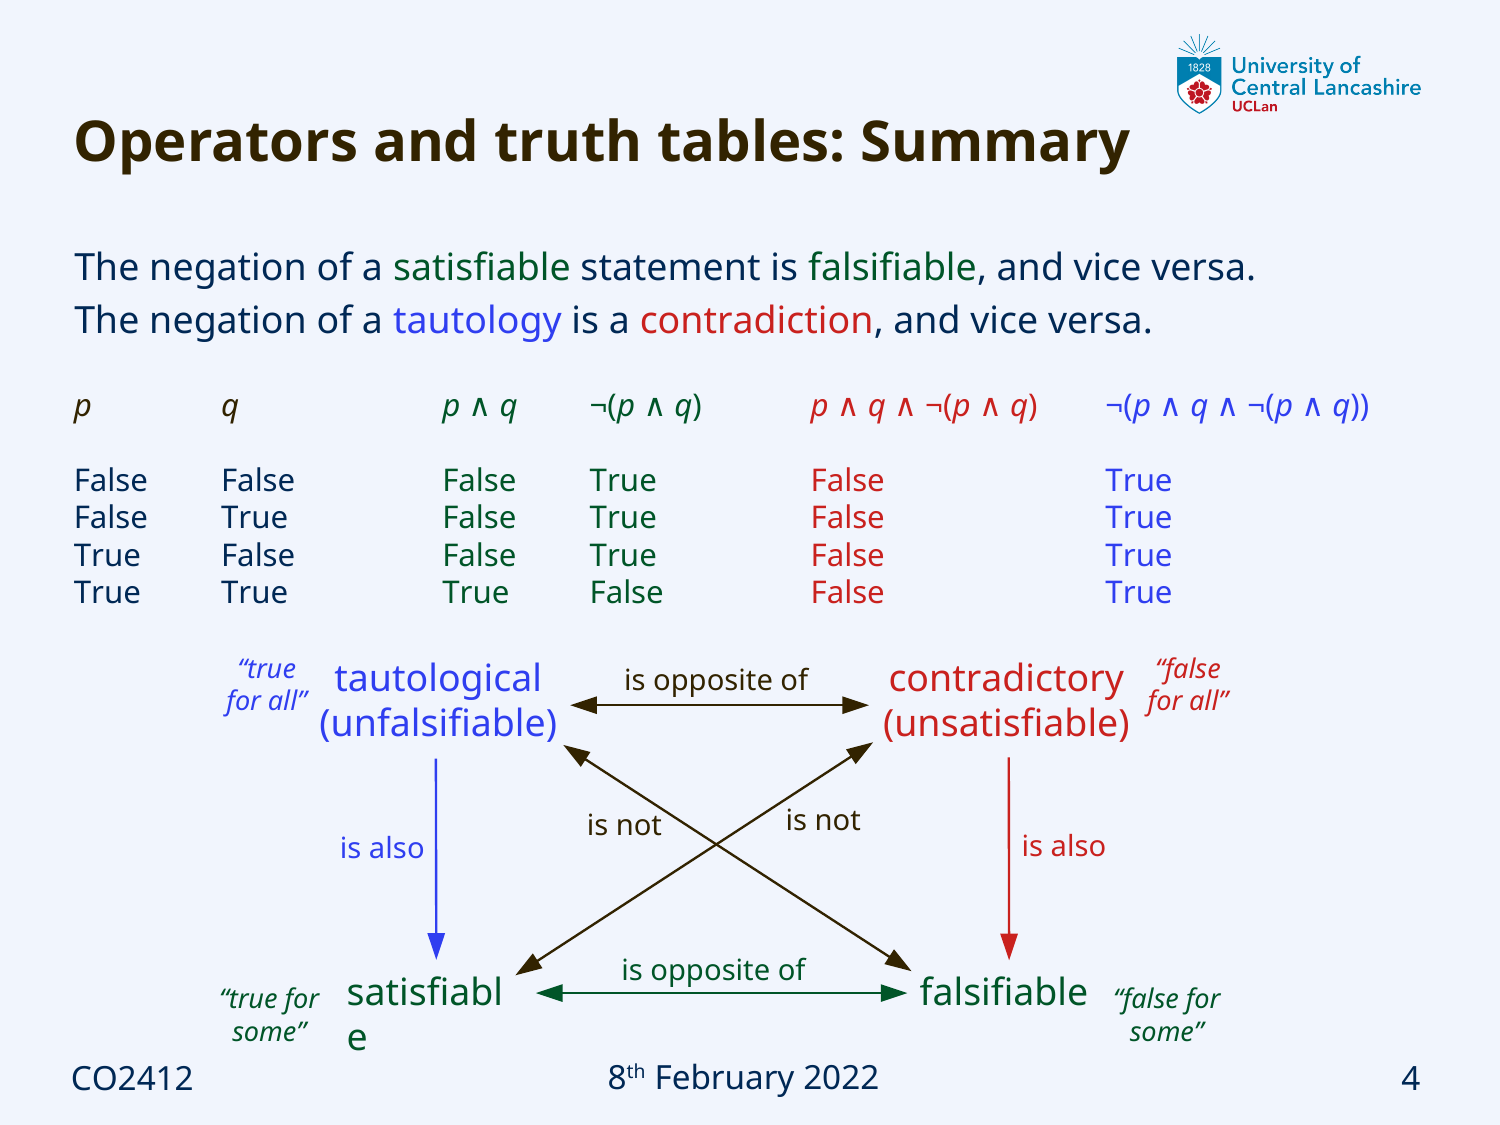

# Operators and truth tables: Summary
The negation of a satisfiable statement is falsifiable, and vice versa.
The negation of a tautology is a contradiction, and vice versa.
p		q			p ∧ q	¬(p ∧ q)		p ∧ q ∧ ¬(p ∧ q)	¬(p ∧ q ∧ ¬(p ∧ q))
False	False		False	True			False			True
False	True			False	True			False			True
True		False		False	True			False			True
True		True			True		False		False			True
“true for all”
“false for all”
tautological
(unfalsifiable)
contradictory
(unsatisfiable)
is opposite of
is not
is not
is also
is also
is opposite of
satisfiable
falsifiable
“false for some”
“true for some”